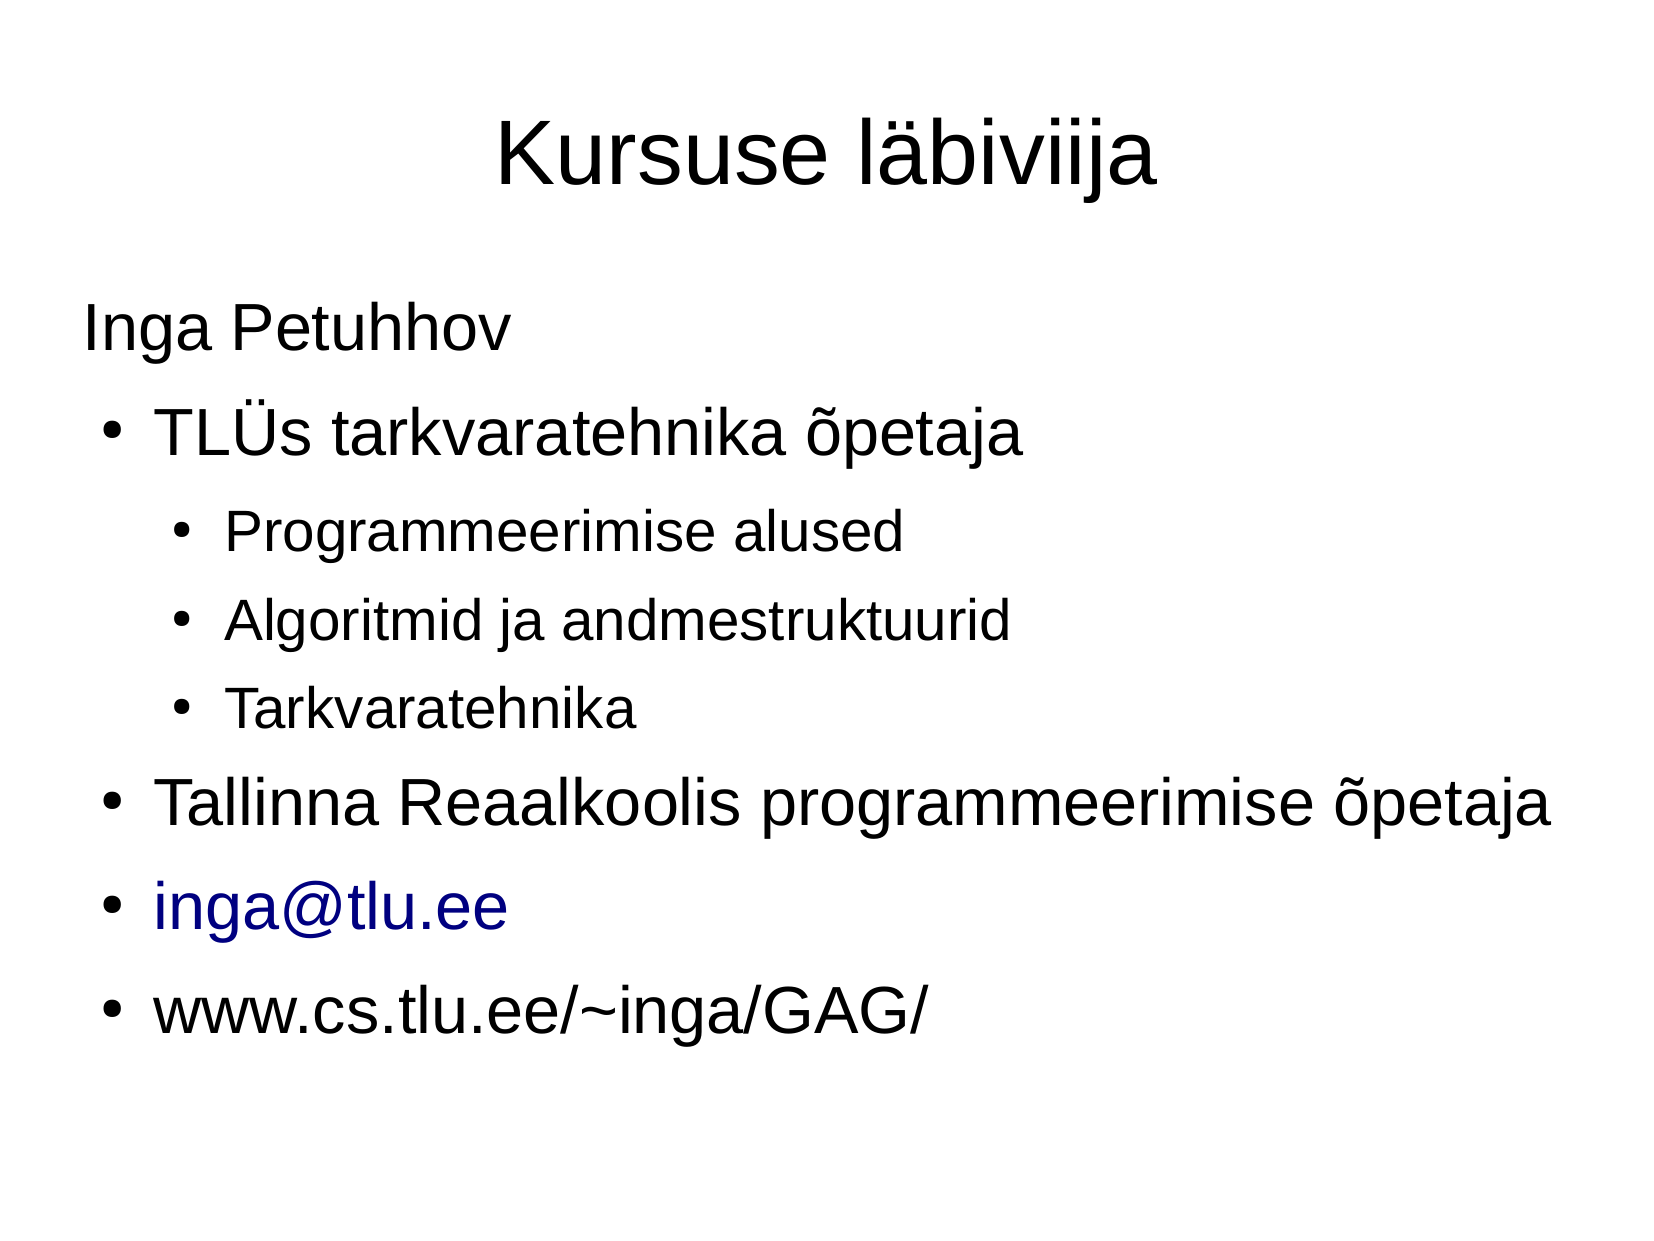

# Kursuse läbiviija
Inga Petuhhov
TLÜs tarkvaratehnika õpetaja
Programmeerimise alused
Algoritmid ja andmestruktuurid
Tarkvaratehnika
Tallinna Reaalkoolis programmeerimise õpetaja
inga@tlu.ee
www.cs.tlu.ee/~inga/GAG/